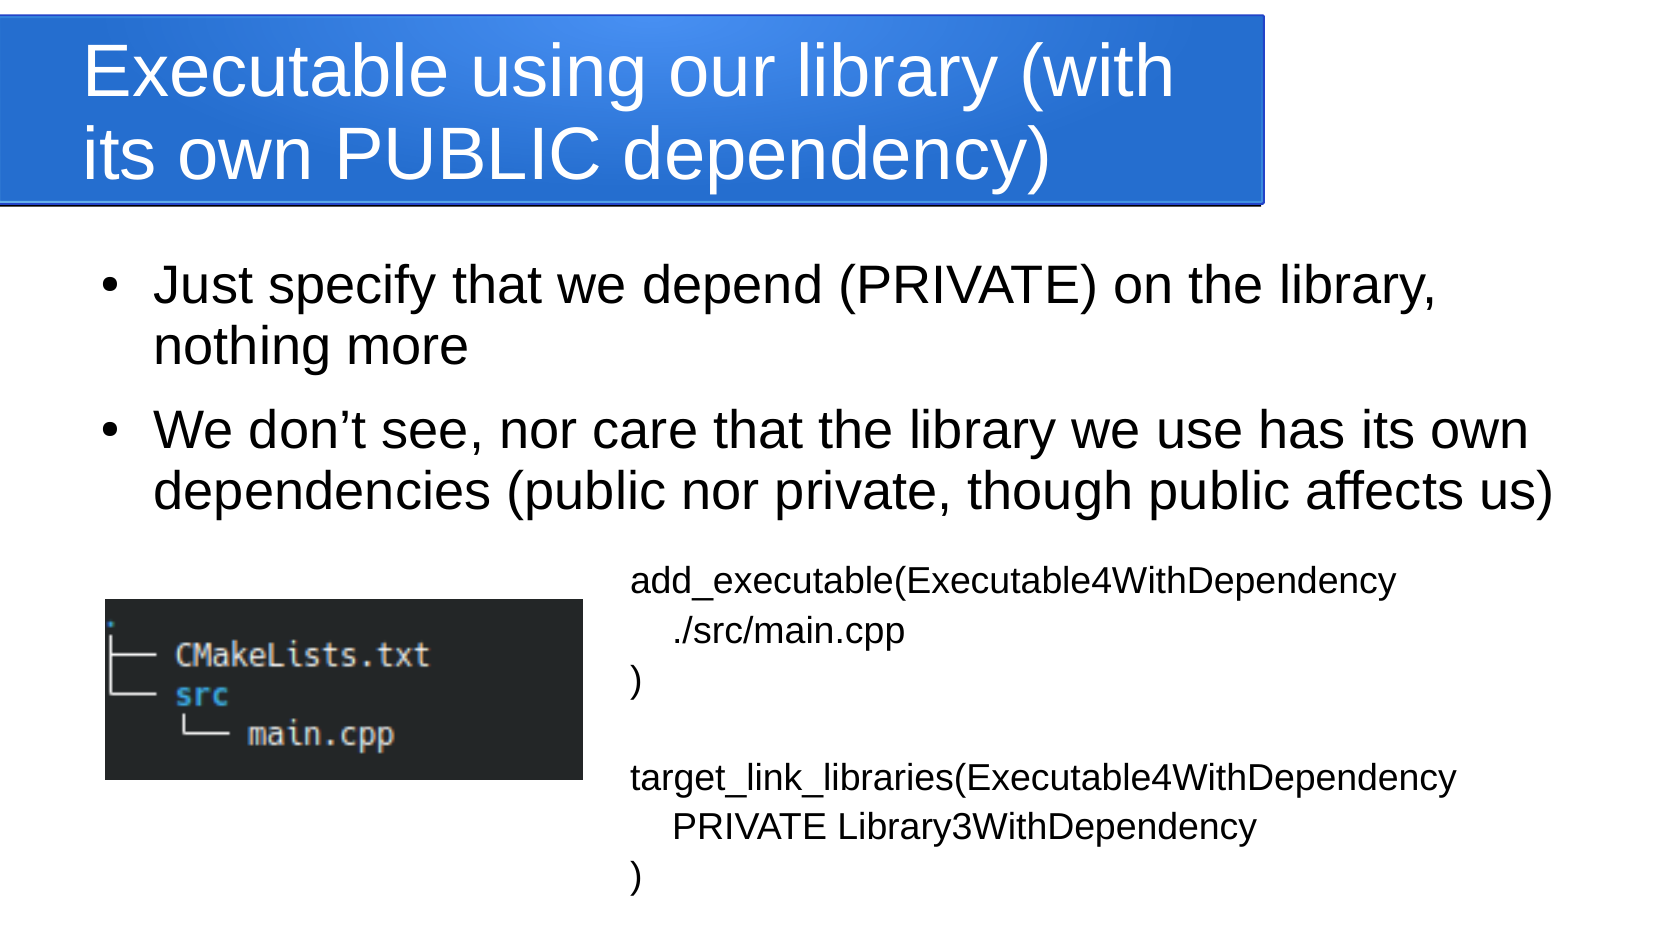

# Executable using our library (with its own PUBLIC dependency)
Just specify that we depend (PRIVATE) on the library, nothing more
We don’t see, nor care that the library we use has its own dependencies (public nor private, though public affects us)
add_executable(Executable4WithDependency
 ./src/main.cpp
)
target_link_libraries(Executable4WithDependency
 PRIVATE Library3WithDependency
)